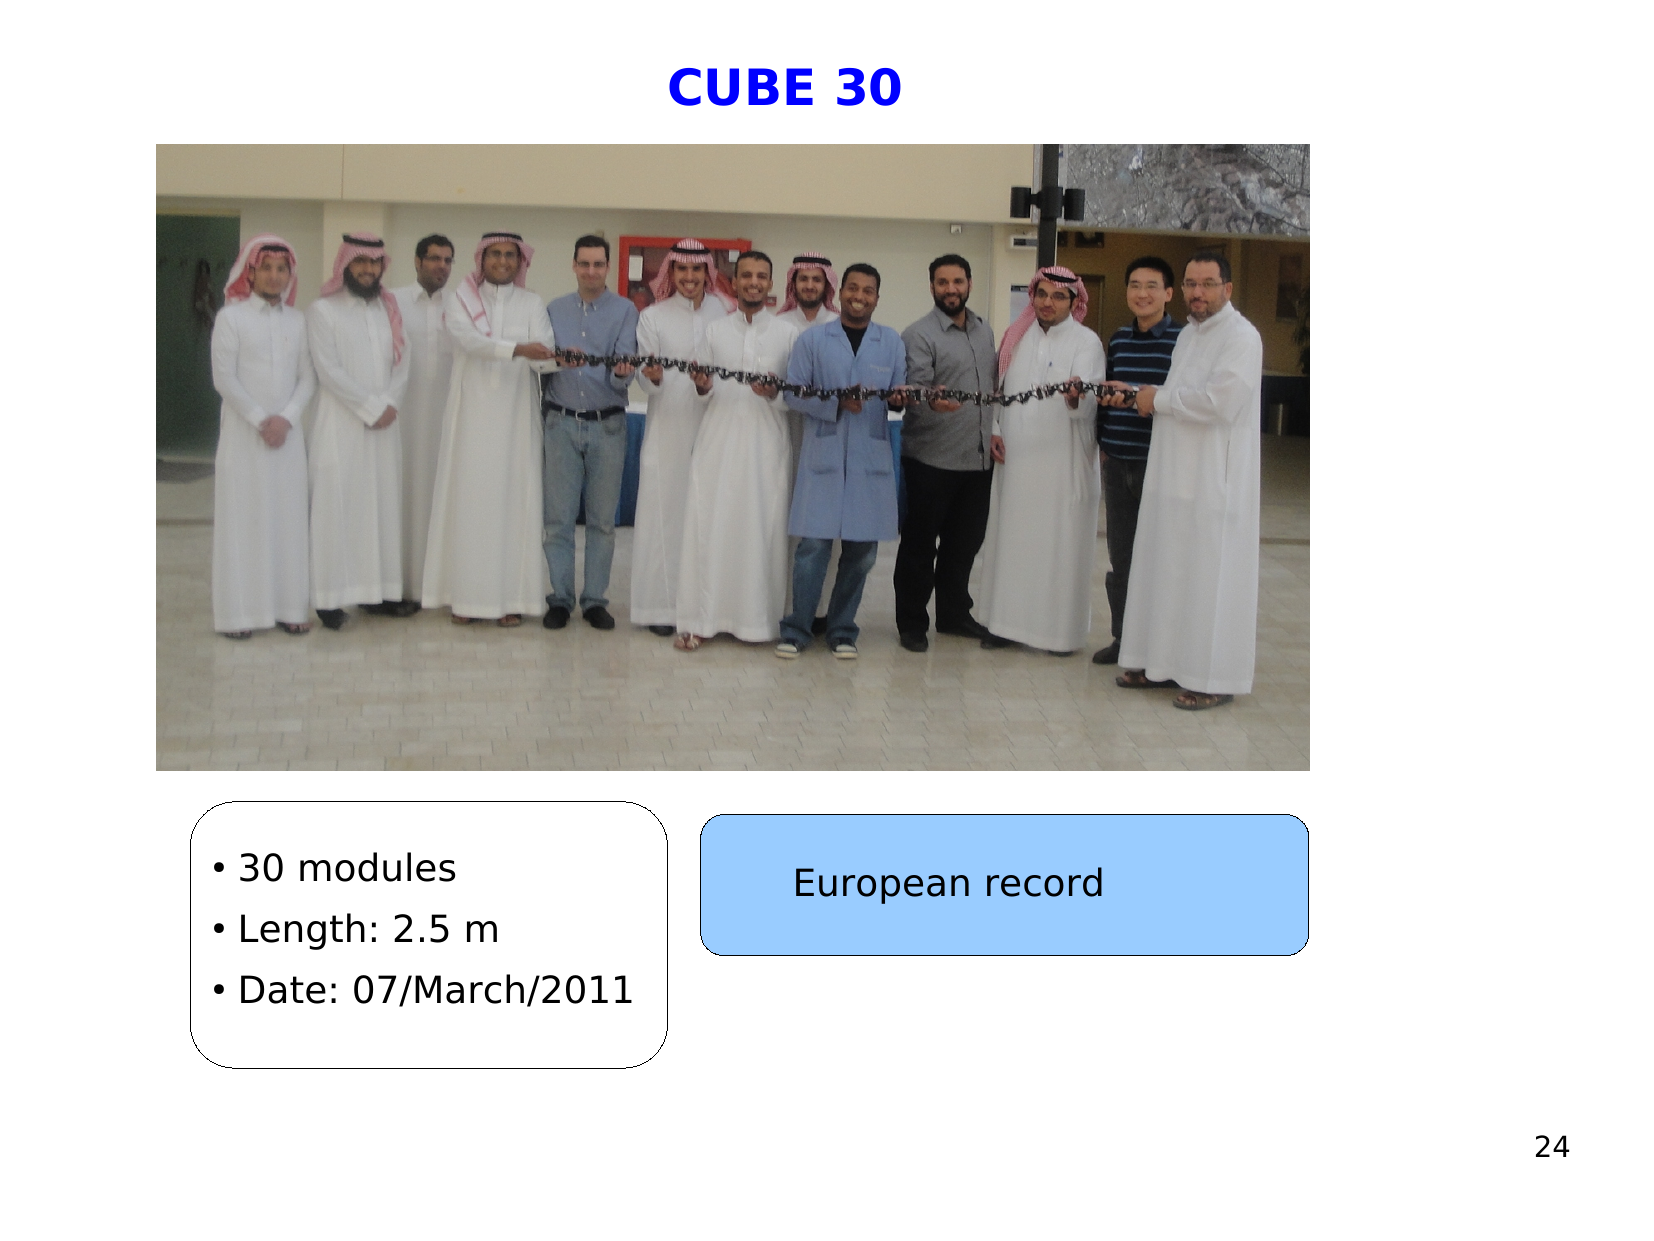

CUBE 30
 30 modules
 Length: 2.5 m
 Date: 07/March/2011
European record
24